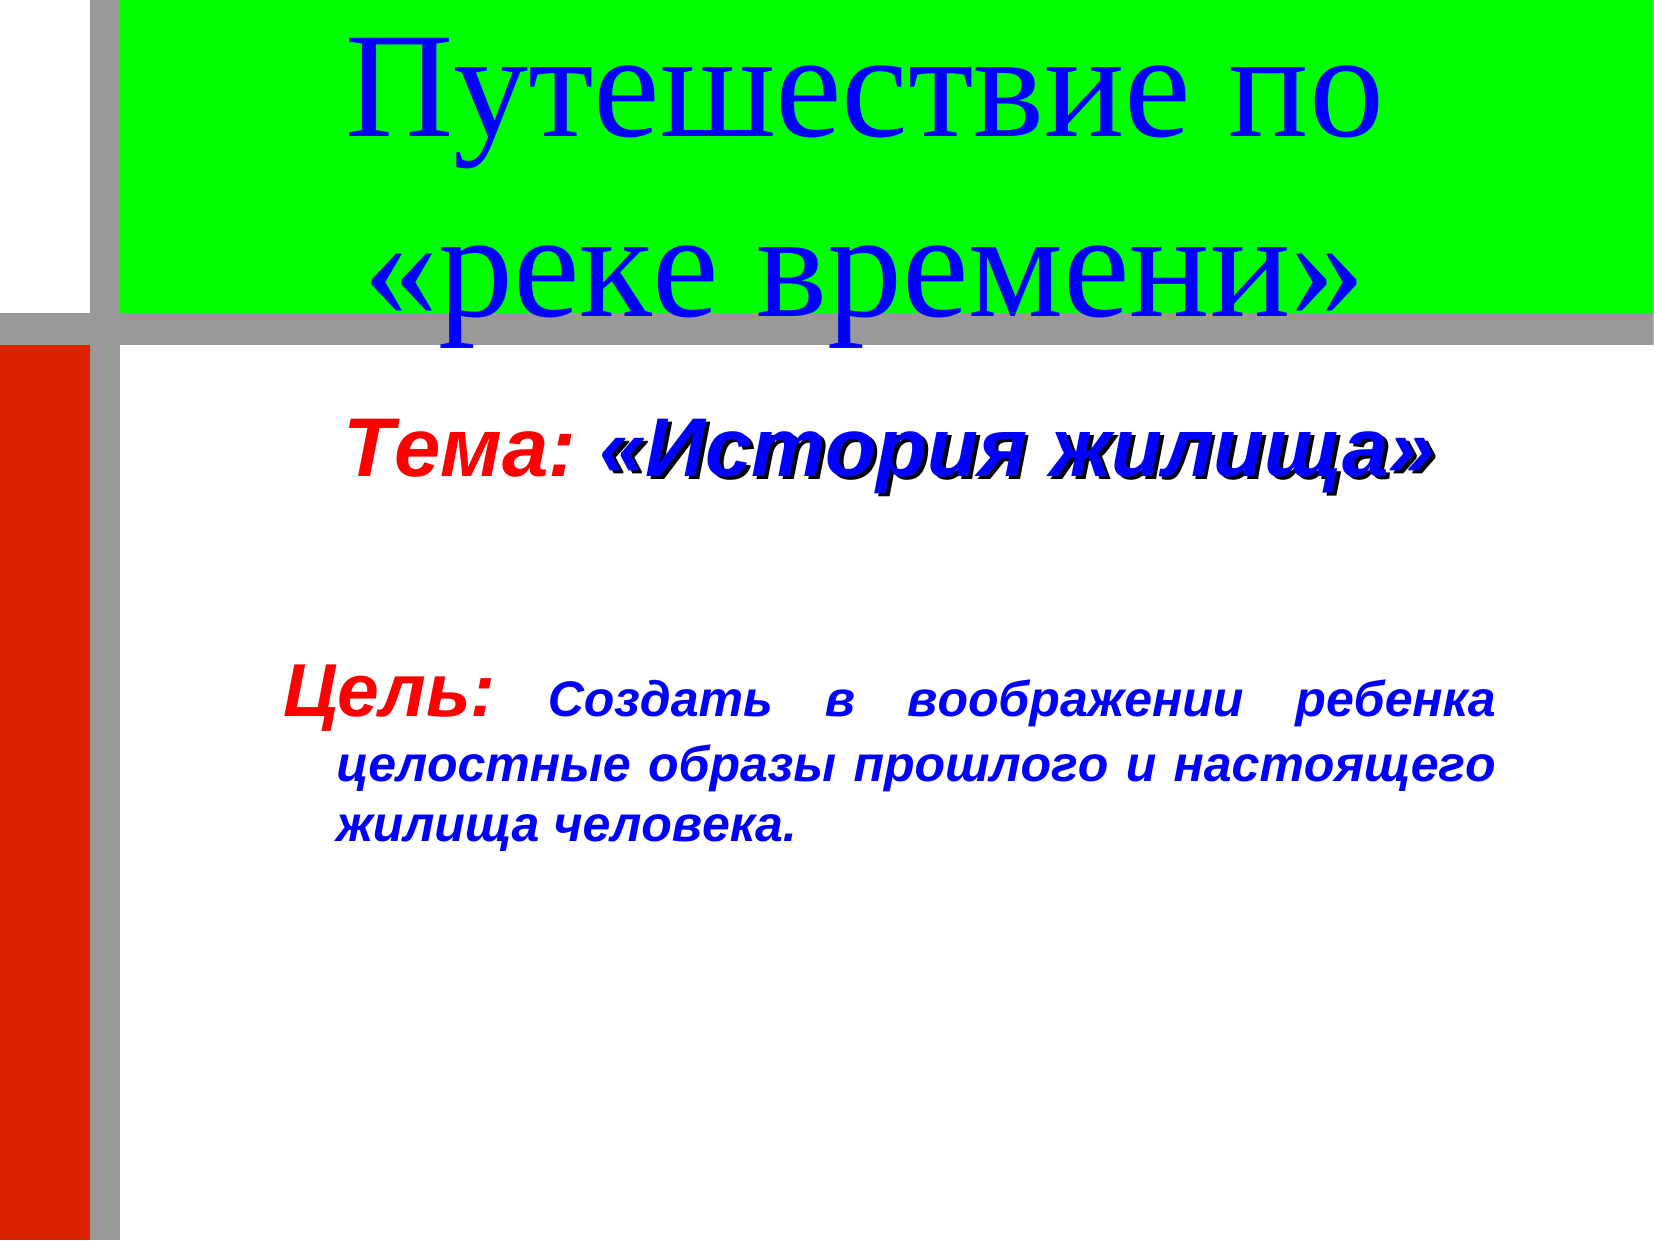

# Путешествие по «реке времени»
Тема: «История жилища»
Цель: Создать в воображении ребенка целостные образы прошлого и настоящего жилища человека.